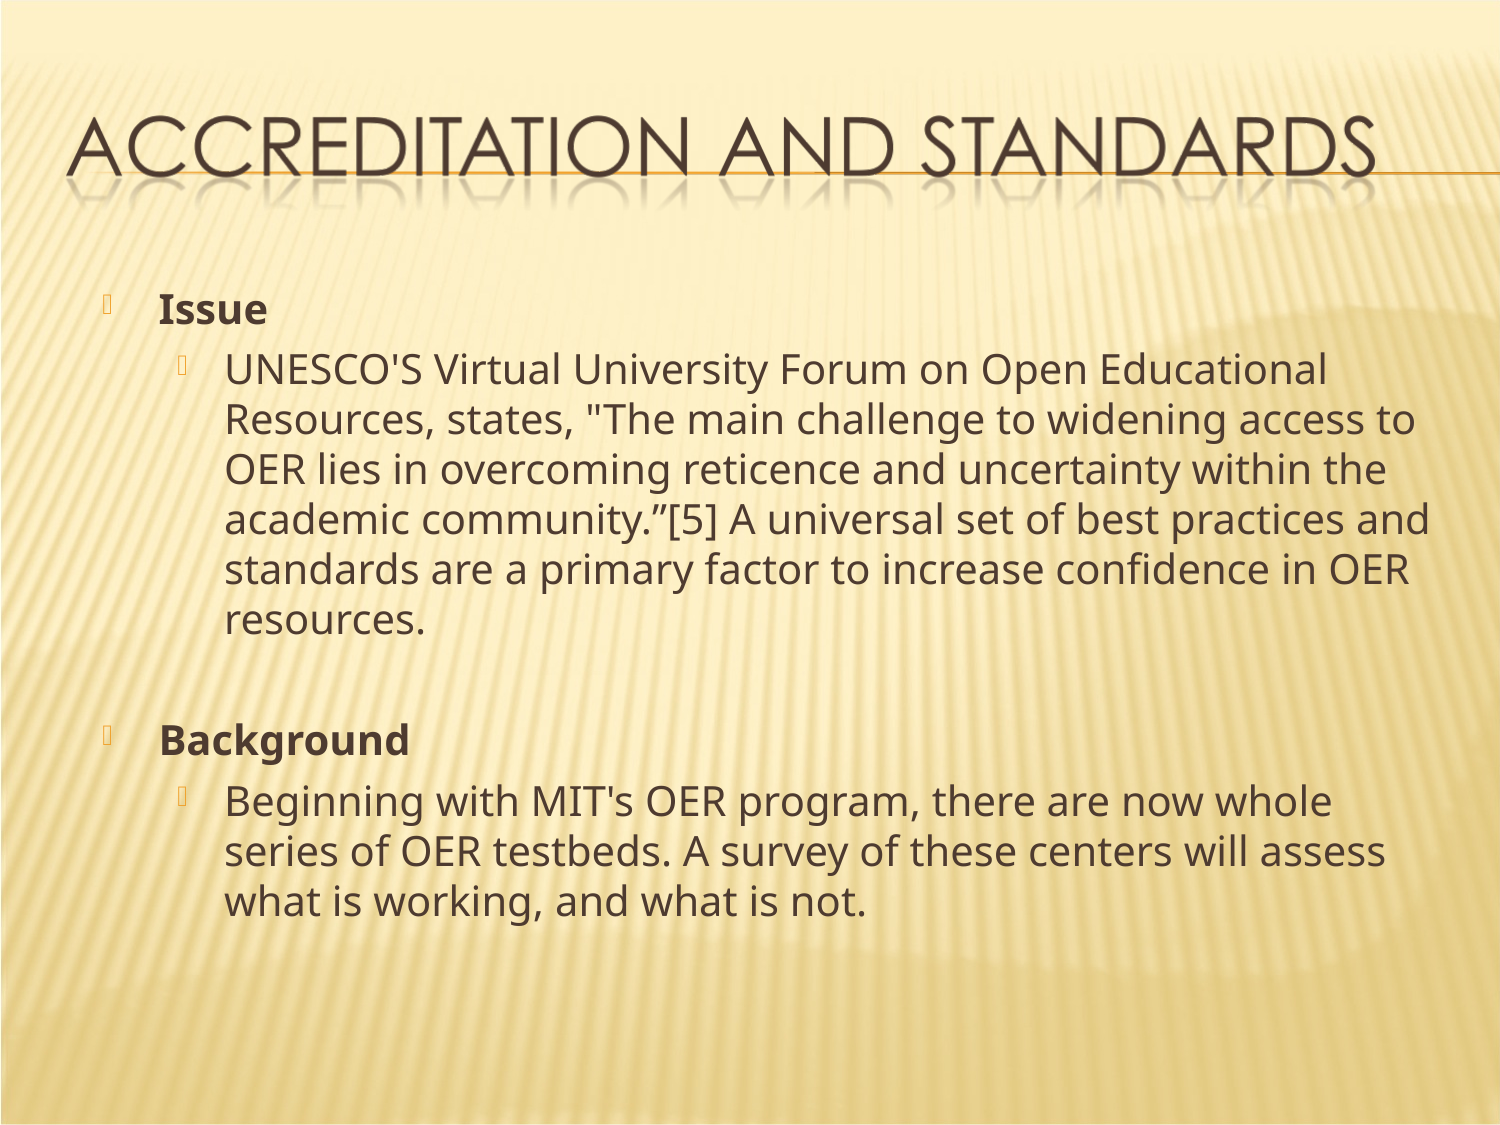

# Issue
UNESCO'S Virtual University Forum on Open Educational Resources, states, "The main challenge to widening access to OER lies in overcoming reticence and uncertainty within the academic community.”[5] A universal set of best practices and standards are a primary factor to increase confidence in OER resources.
Background
Beginning with MIT's OER program, there are now whole series of OER testbeds. A survey of these centers will assess what is working, and what is not.